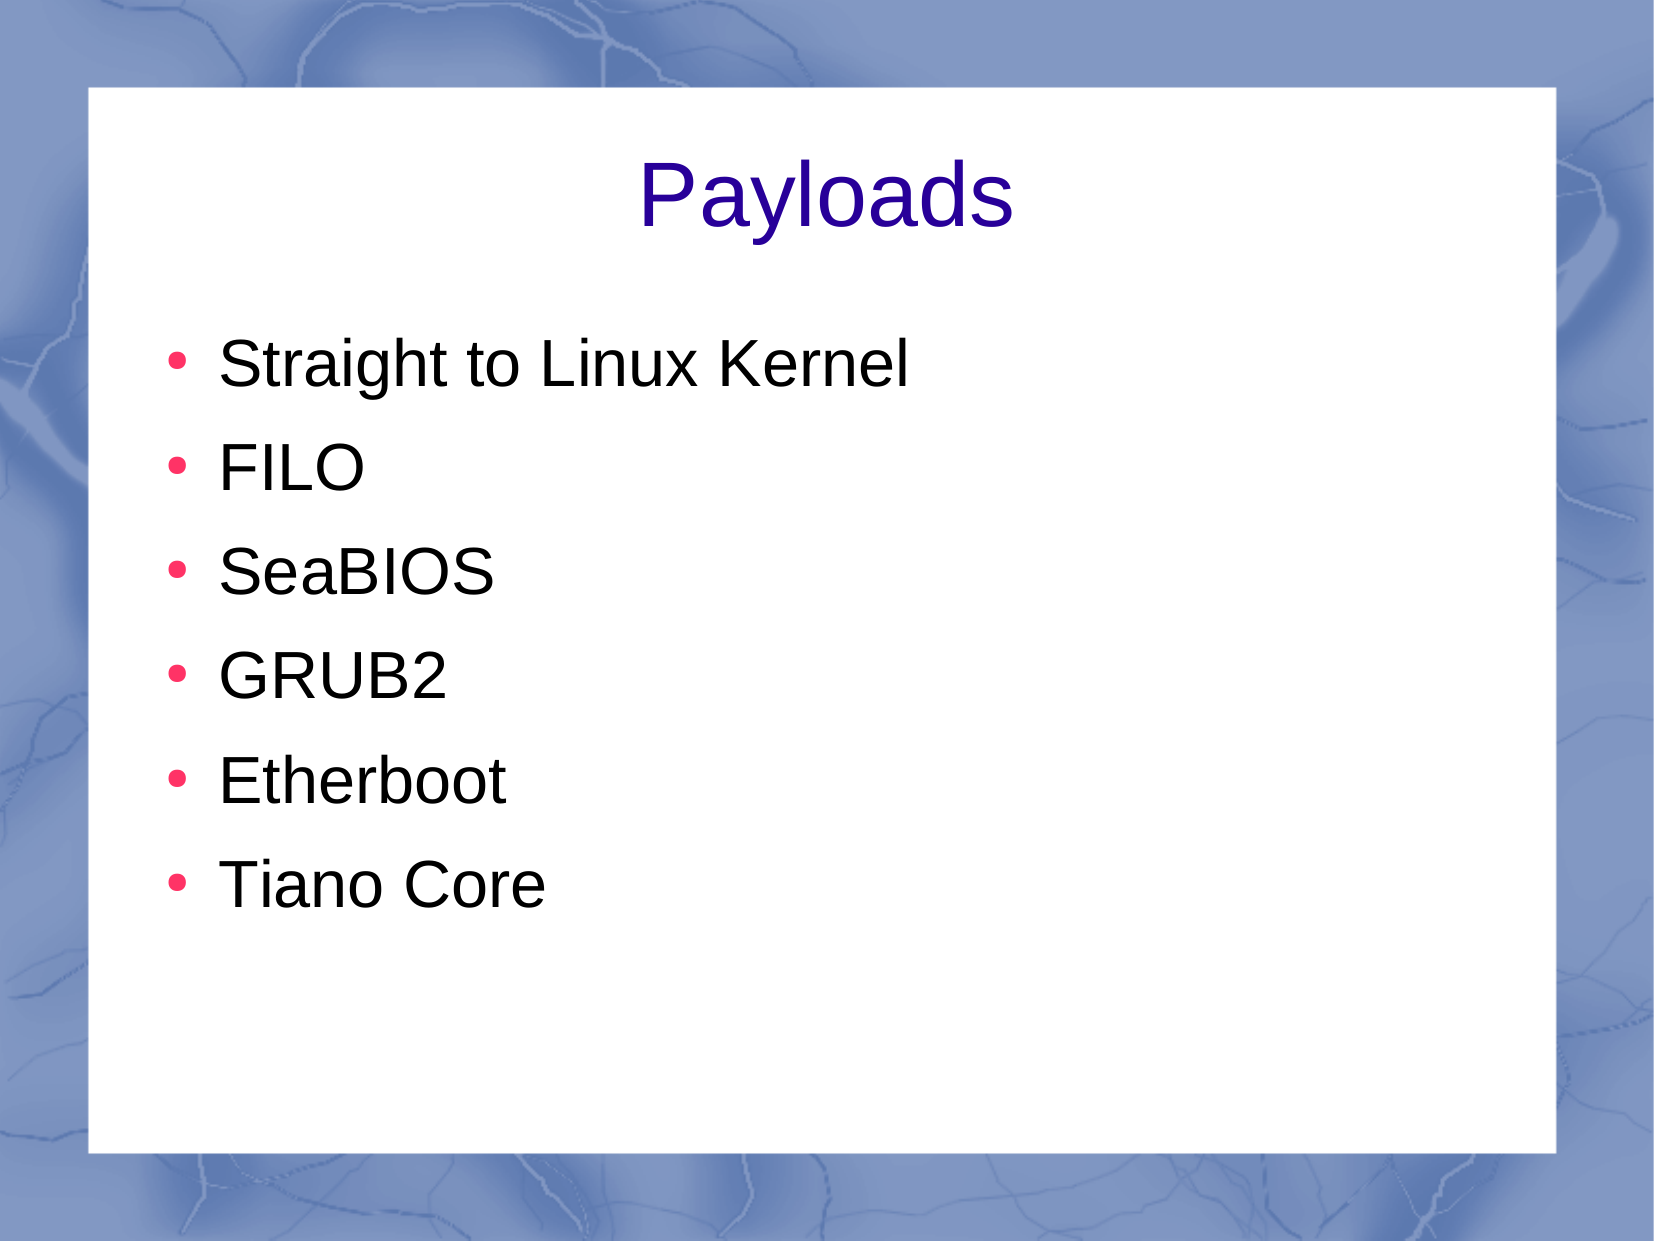

# Payloads
Straight to Linux Kernel
FILO
SeaBIOS
GRUB2
Etherboot
Tiano Core